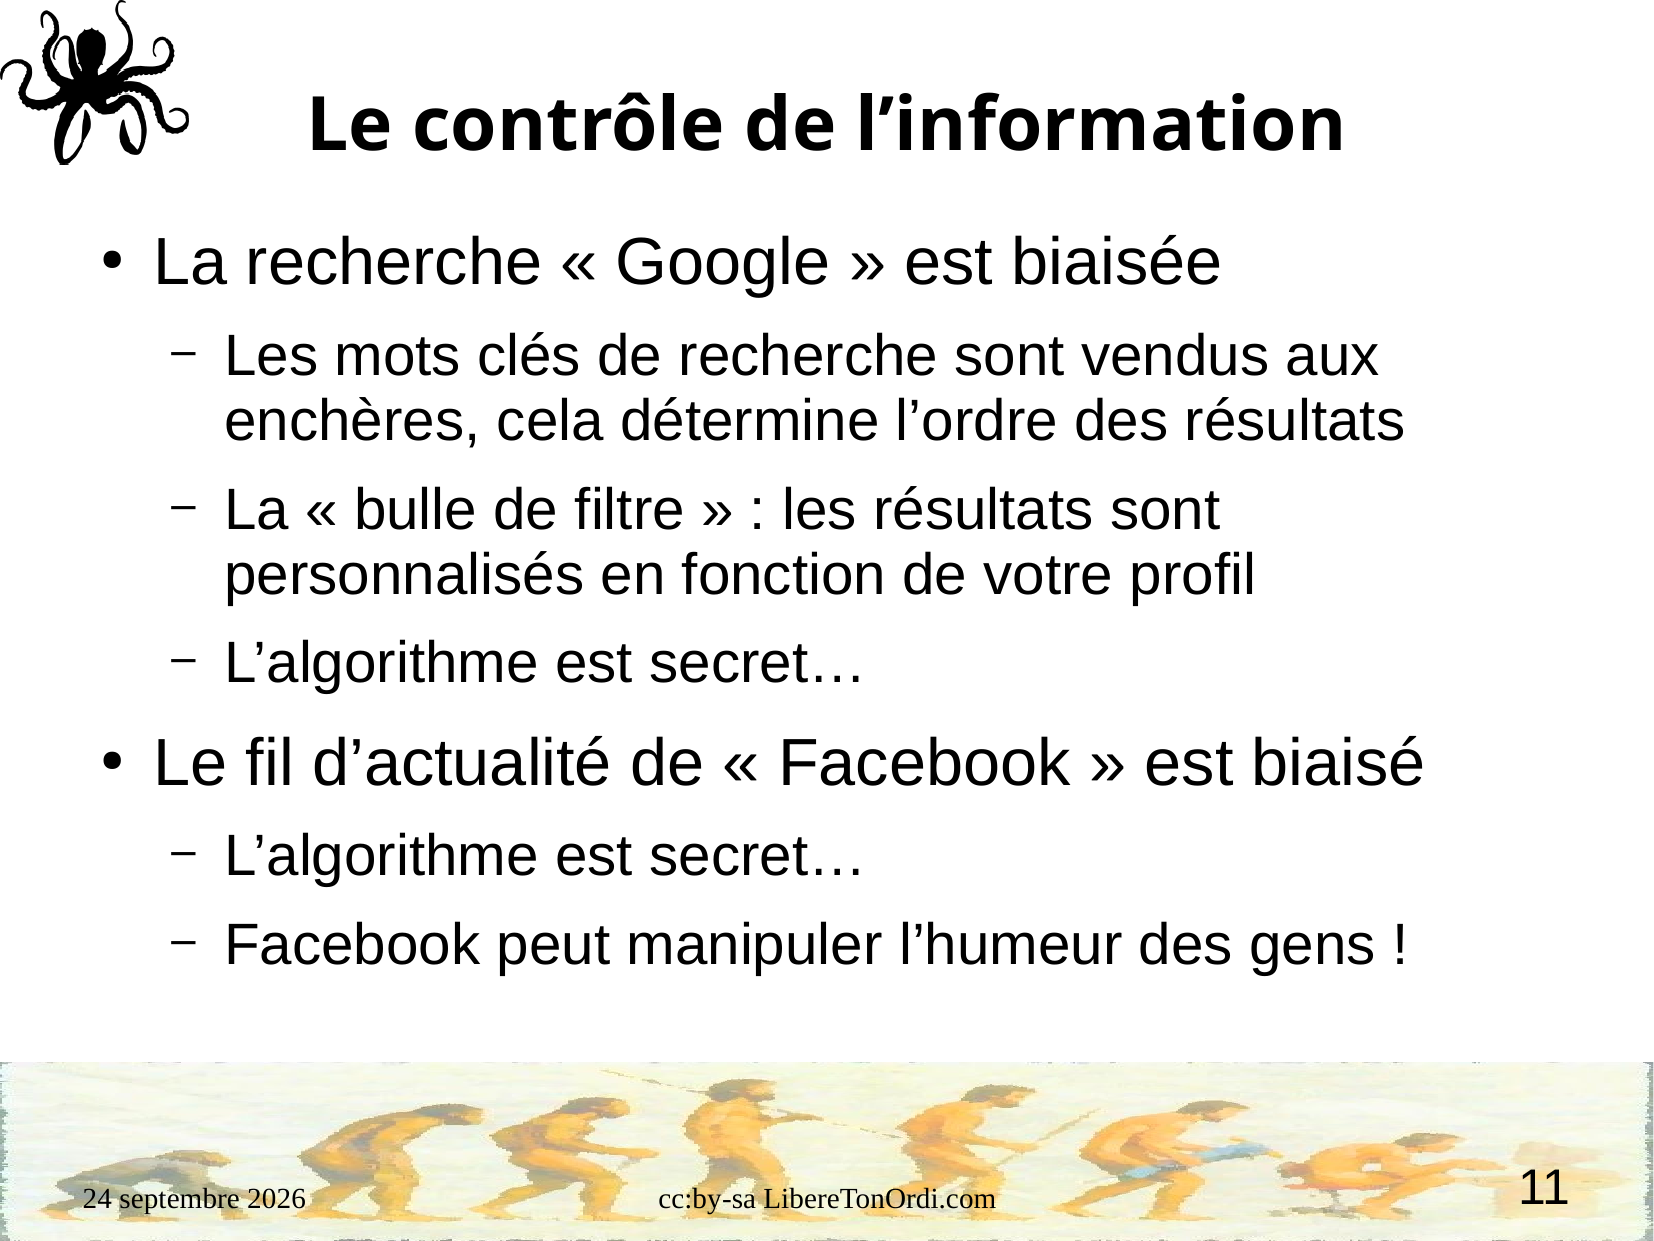

# Le contrôle de l’information
La recherche « Google » est biaisée
Les mots clés de recherche sont vendus aux enchères, cela détermine l’ordre des résultats
La « bulle de filtre » : les résultats sont personnalisés en fonction de votre profil
L’algorithme est secret…
Le fil d’actualité de « Facebook » est biaisé
L’algorithme est secret…
Facebook peut manipuler l’humeur des gens !
cc:by-sa LibereTonOrdi.com
11